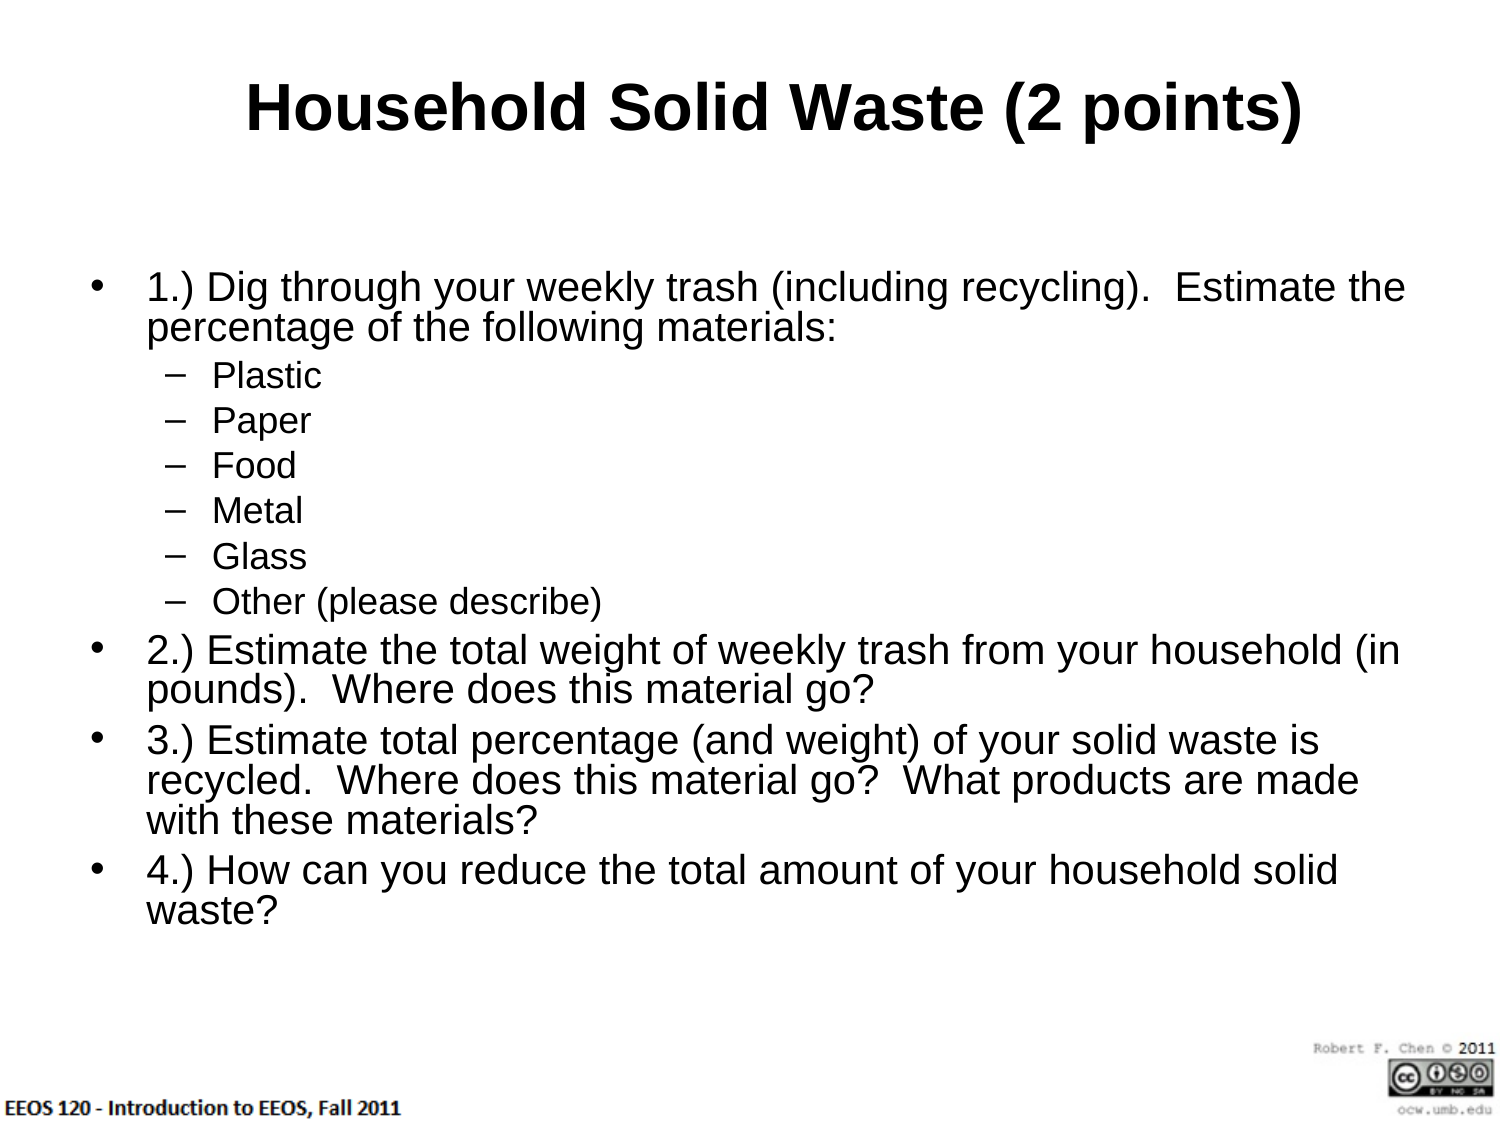

# Household Solid Waste (2 points)
1.) Dig through your weekly trash (including recycling). Estimate the percentage of the following materials:
Plastic
Paper
Food
Metal
Glass
Other (please describe)
2.) Estimate the total weight of weekly trash from your household (in pounds). Where does this material go?
3.) Estimate total percentage (and weight) of your solid waste is recycled. Where does this material go? What products are made with these materials?
4.) How can you reduce the total amount of your household solid waste?